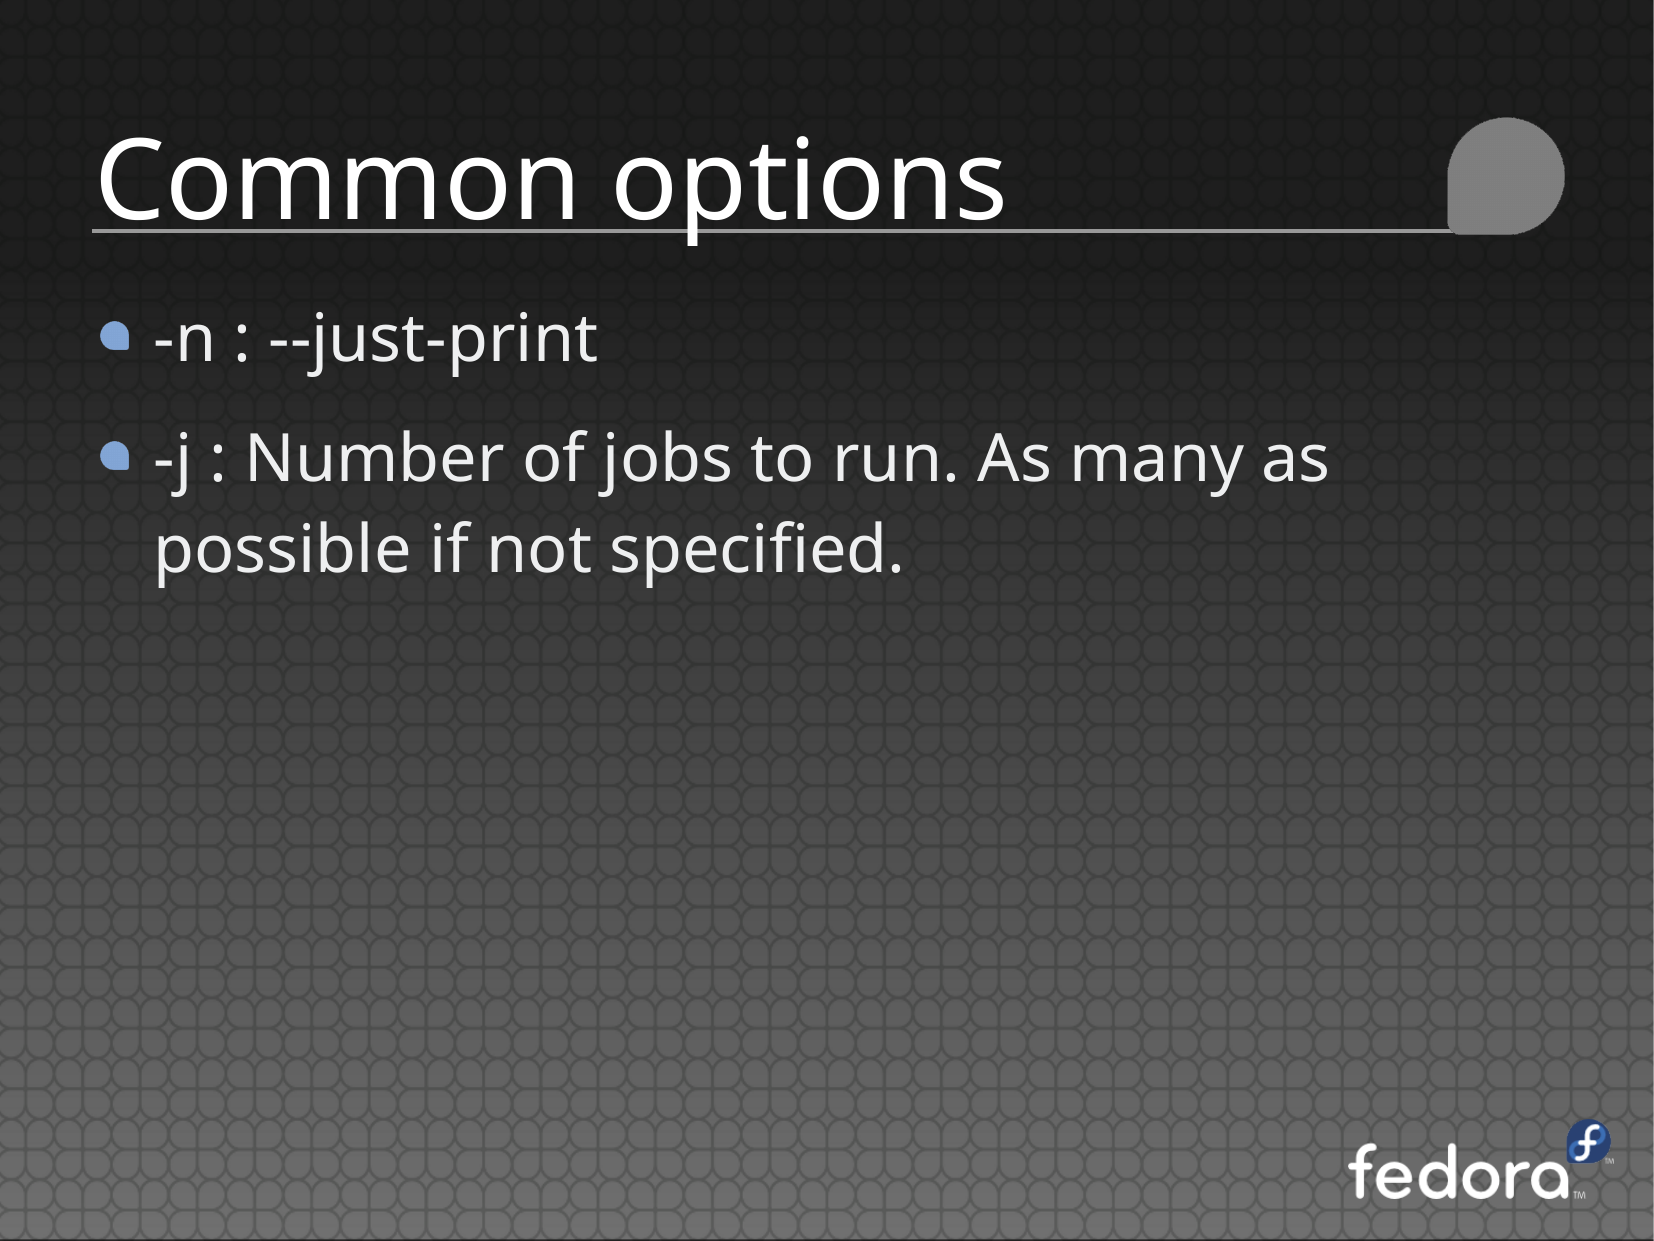

Common options
# -n : --just-print
-j : Number of jobs to run. As many as possible if not specified.